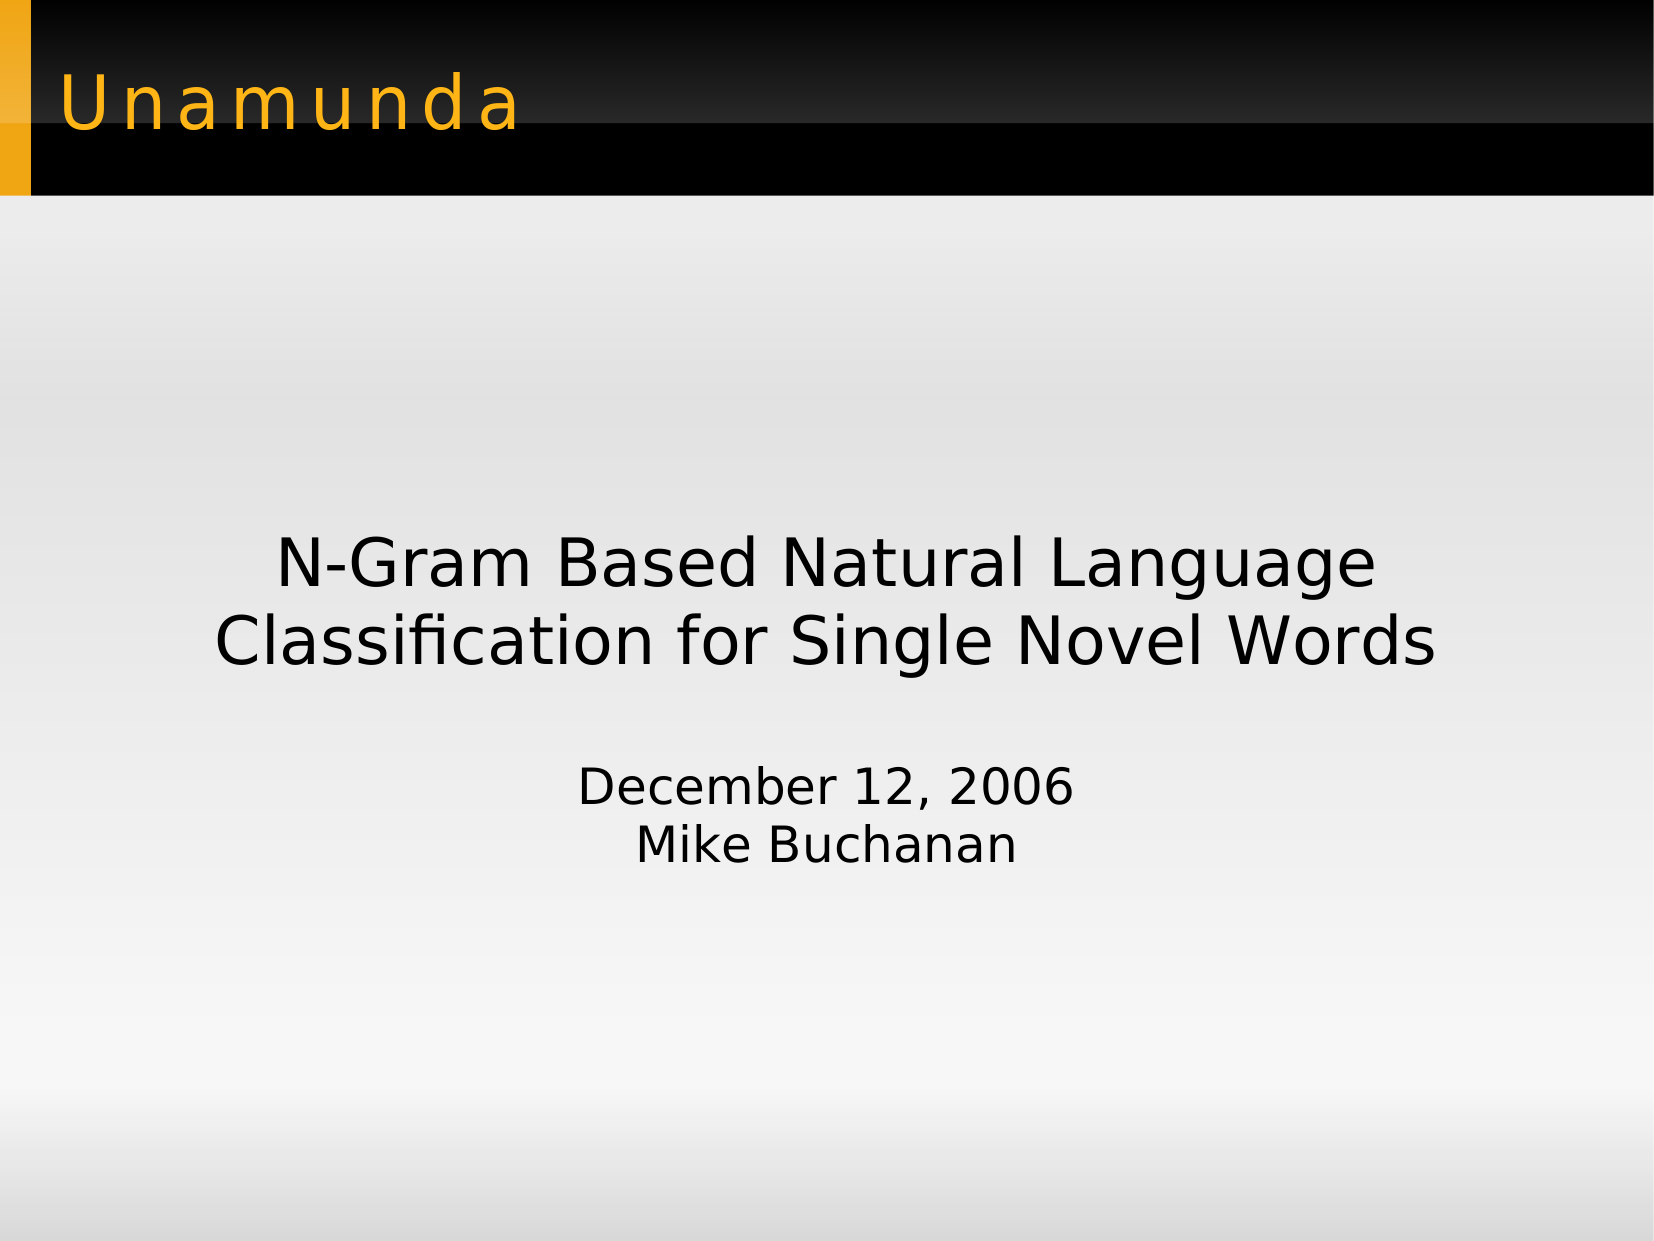

# Unamunda
N-Gram Based Natural Language Classification for Single Novel Words
December 12, 2006
Mike Buchanan